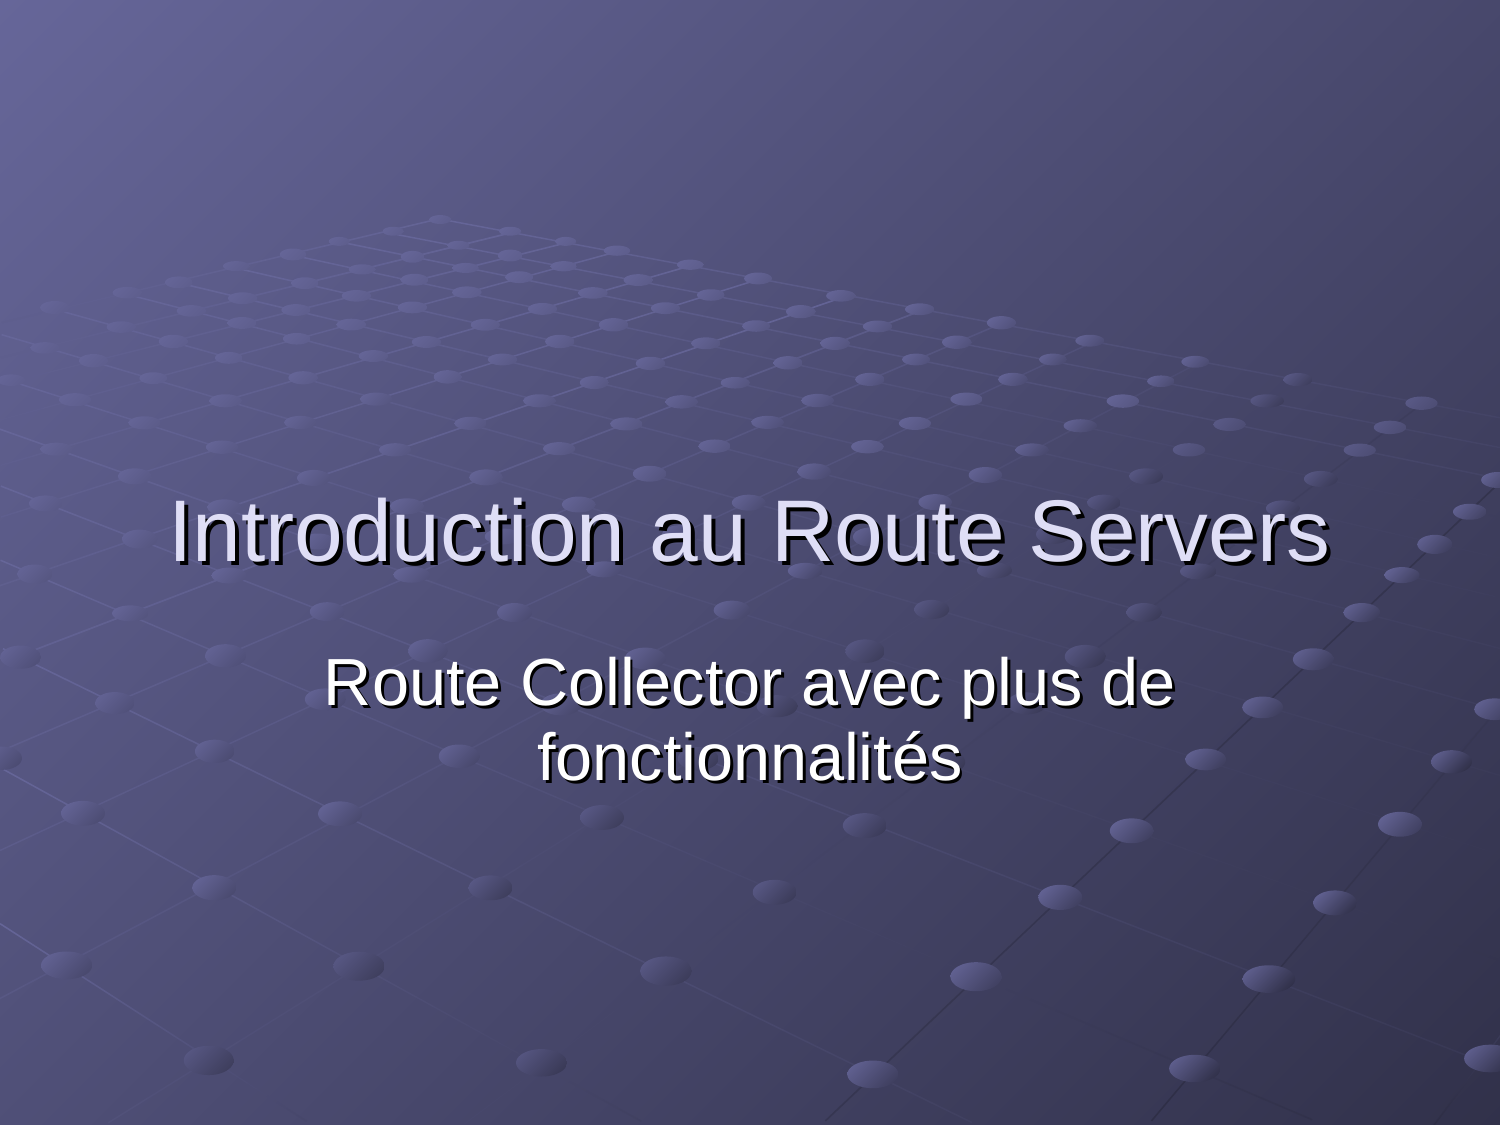

# Introduction au Route Servers
Route Collector avec plus de fonctionnalités